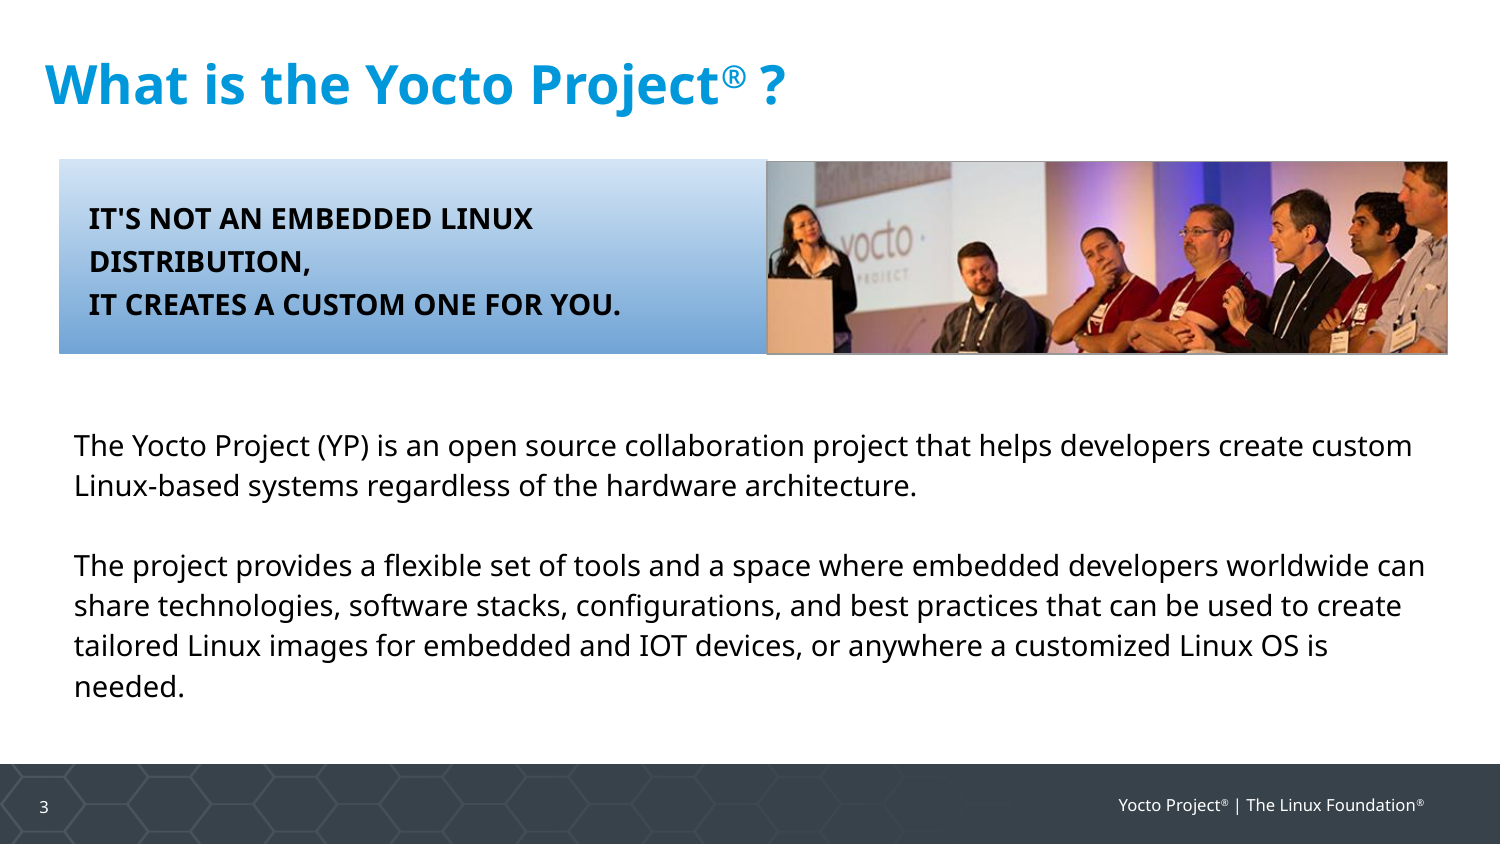

What is the Yocto Project®️ ?
IT'S NOT AN EMBEDDED LINUX DISTRIBUTION,
IT CREATES A CUSTOM ONE FOR YOU.
The Yocto Project (YP) is an open source collaboration project that helps developers create custom Linux-based systems regardless of the hardware architecture.
The project provides a flexible set of tools and a space where embedded developers worldwide can share technologies, software stacks, configurations, and best practices that can be used to create tailored Linux images for embedded and IOT devices, or anywhere a customized Linux OS is needed.